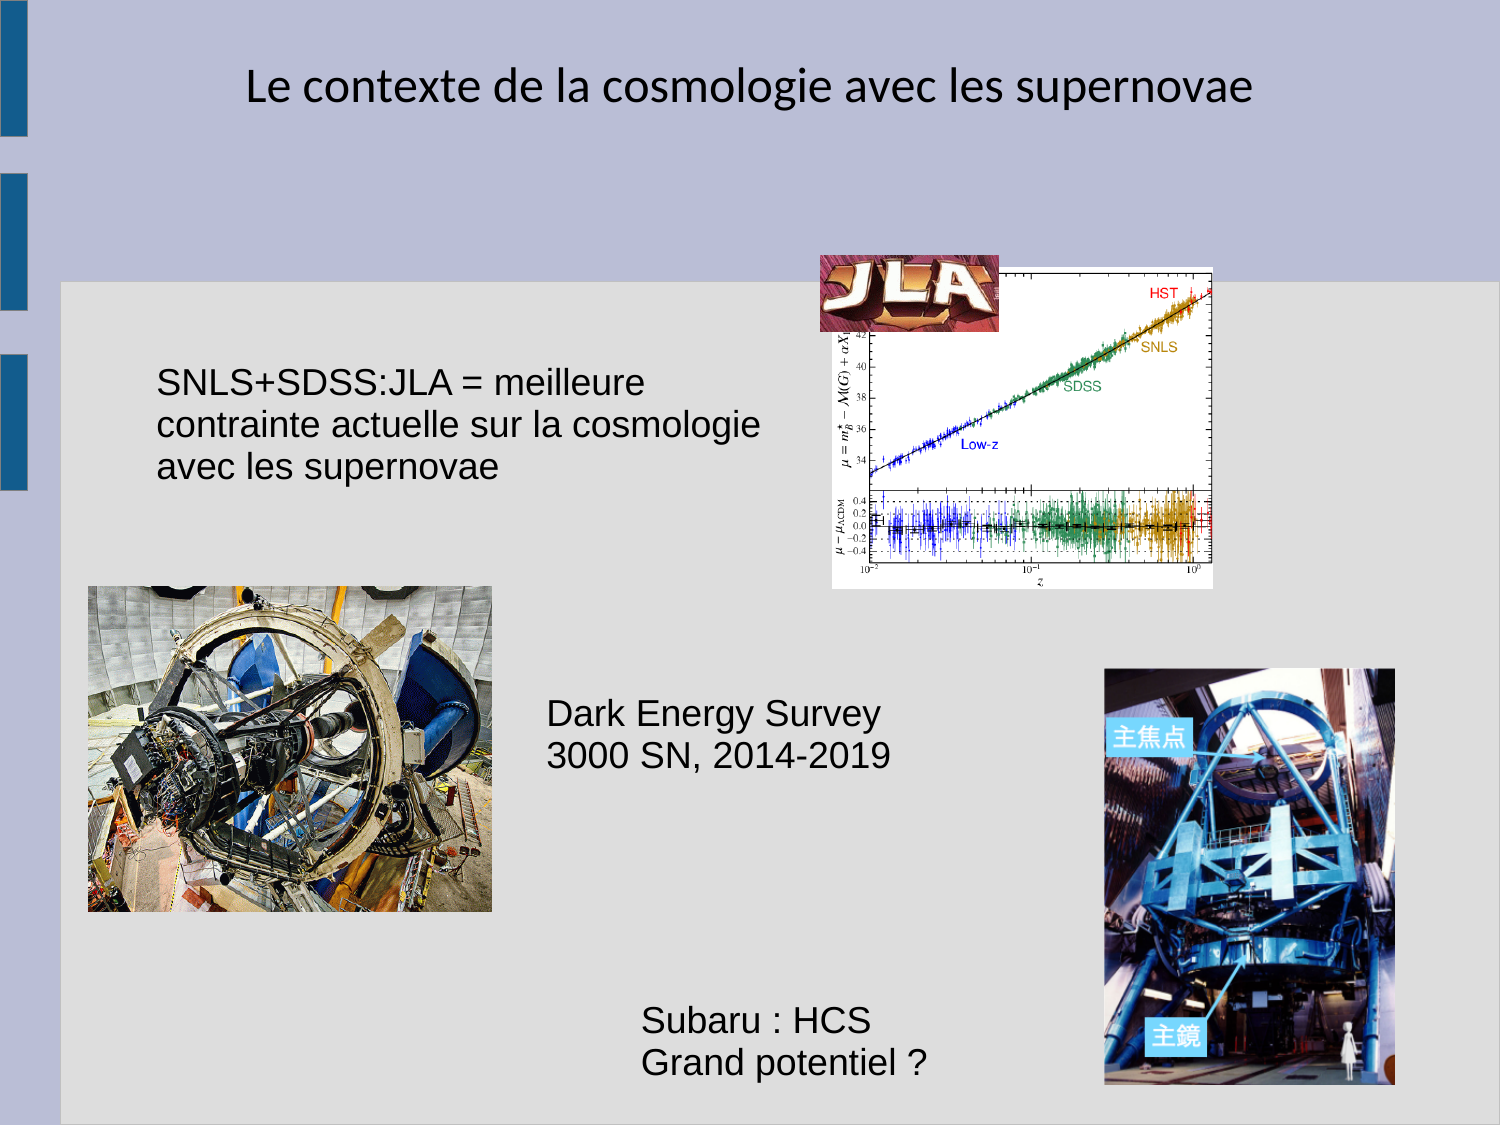

# Le contexte de la cosmologie avec les supernovae
SNLS+SDSS:JLA = meilleure
contrainte actuelle sur la cosmologie
avec les supernovae
Dark Energy Survey
3000 SN, 2014-2019
Subaru : HCS
Grand potentiel ?